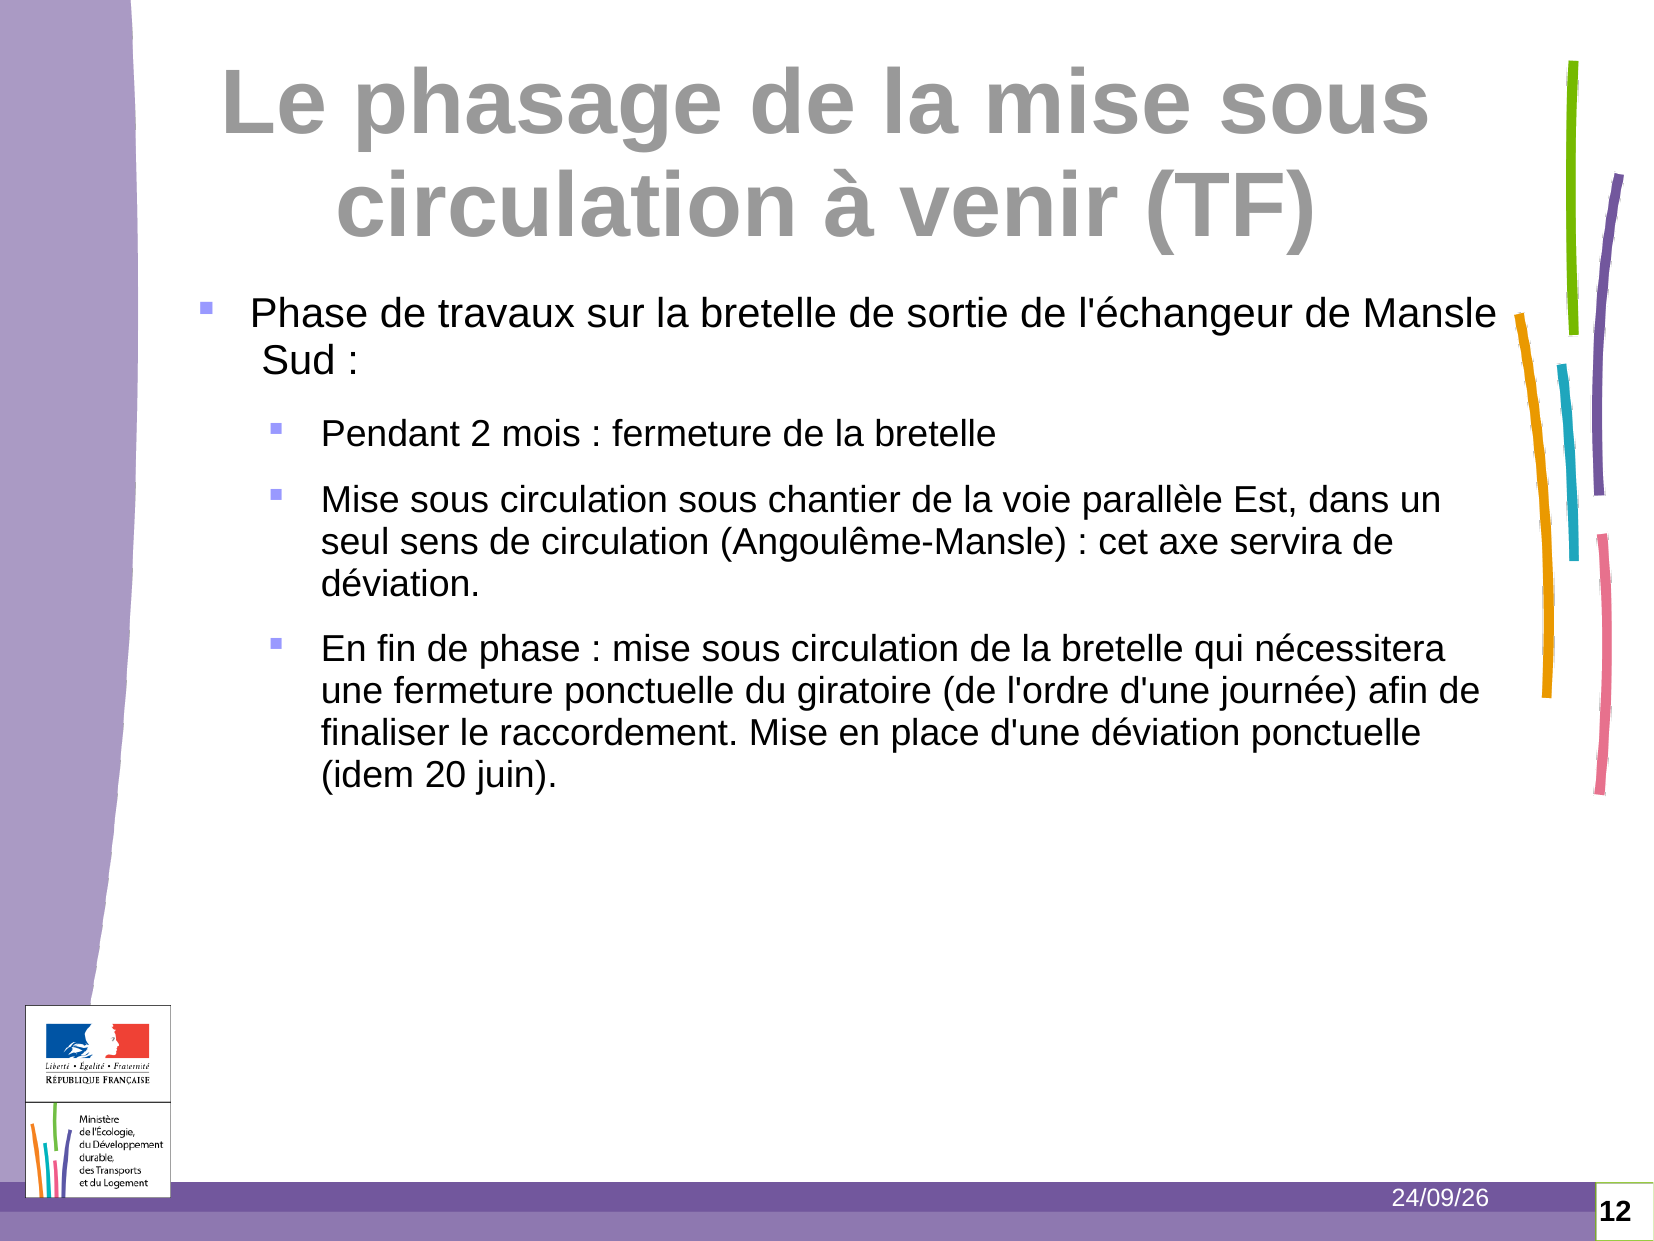

# Le phasage de la mise sous circulation à venir (TF)
Phase de travaux sur la bretelle de sortie de l'échangeur de Mansle Sud :
Pendant 2 mois : fermeture de la bretelle
Mise sous circulation sous chantier de la voie parallèle Est, dans un seul sens de circulation (Angoulême-Mansle) : cet axe servira de déviation.
En fin de phase : mise sous circulation de la bretelle qui nécessitera une fermeture ponctuelle du giratoire (de l'ordre d'une journée) afin de finaliser le raccordement. Mise en place d'une déviation ponctuelle (idem 20 juin).
12